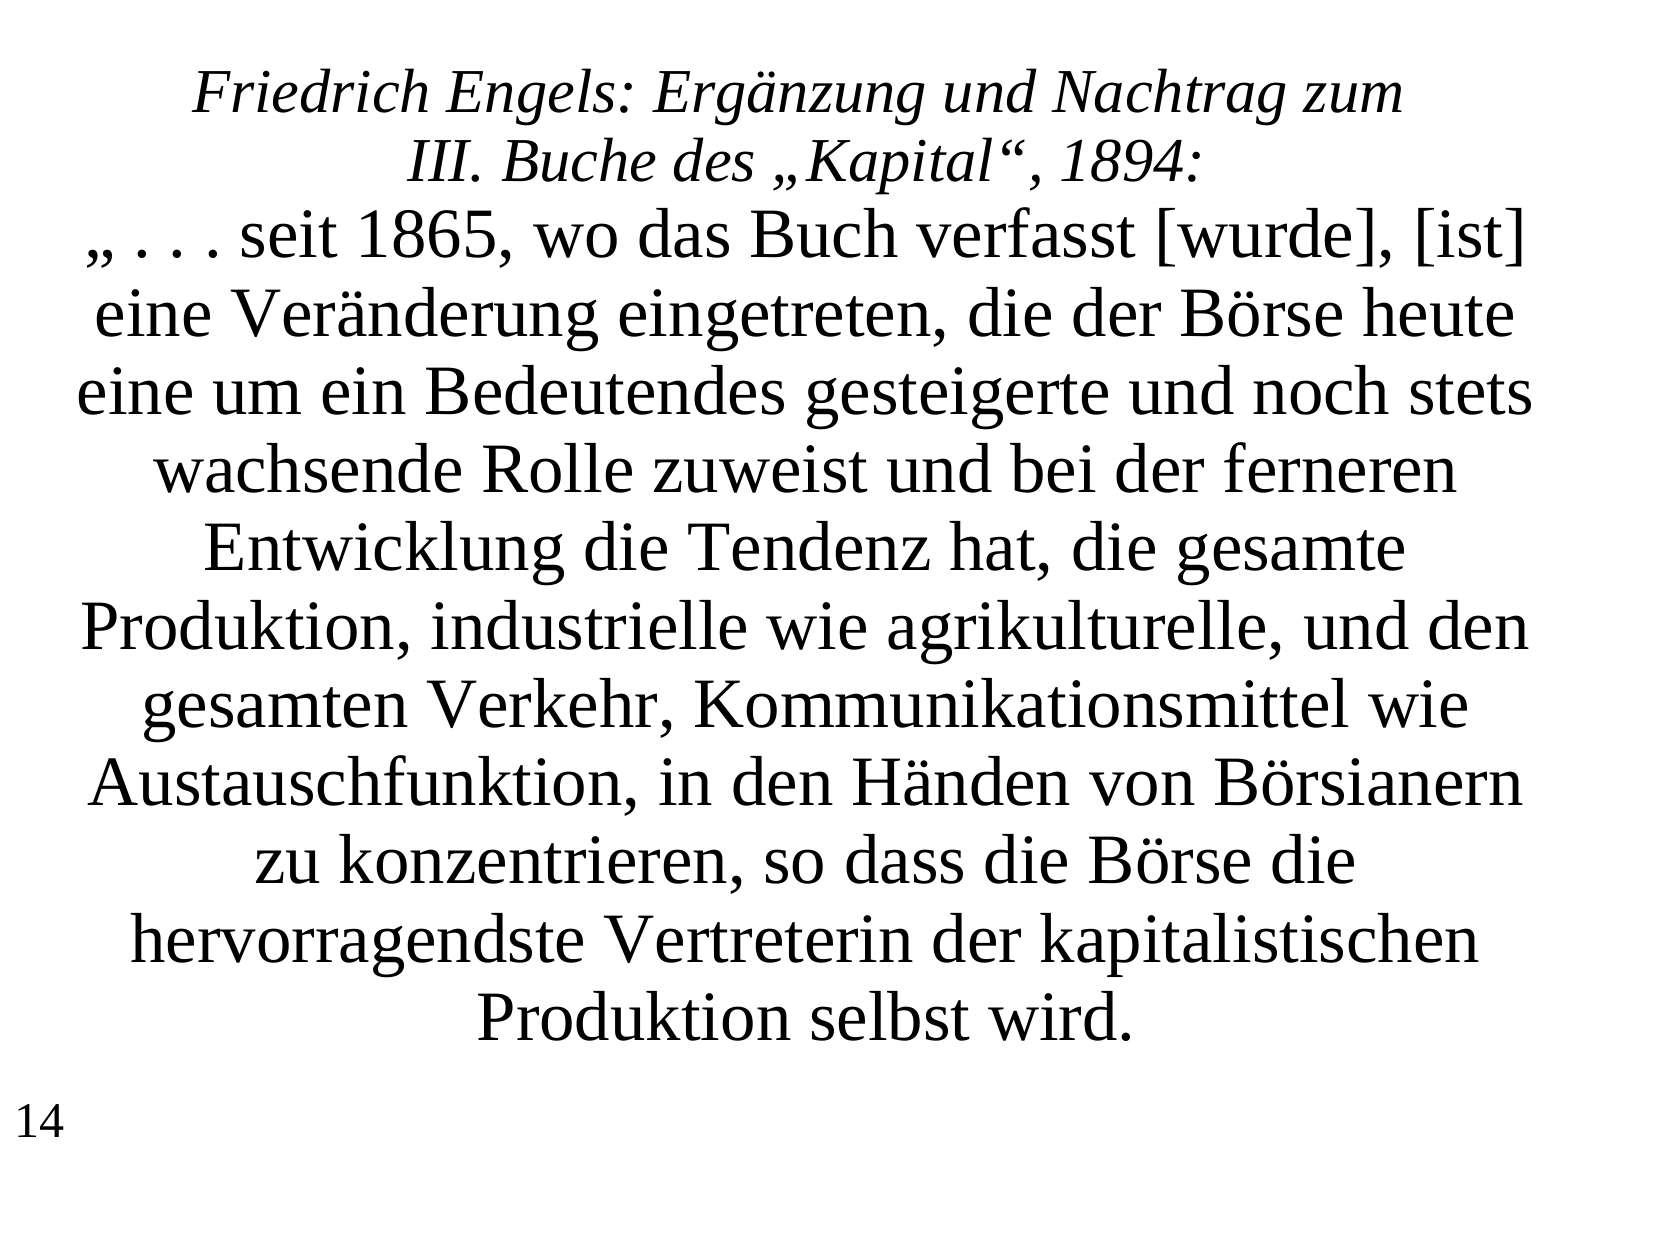

Friedrich Engels: Ergänzung und Nachtrag zum
III. Buche des „Kapital“, 1894:
„ . . . seit 1865, wo das Buch verfasst [wurde], [ist] eine Veränderung eingetreten, die der Börse heute eine um ein Bedeutendes gesteigerte und noch stets wachsende Rolle zuweist und bei der ferneren Entwicklung die Tendenz hat, die gesamte Produktion, industrielle wie agrikulturelle, und den gesamten Verkehr, Kommunikationsmittel wie Austauschfunktion, in den Händen von Börsianern zu konzentrieren, so dass die Börse die hervorragendste Vertreterin der kapitalistischen Produktion selbst wird.